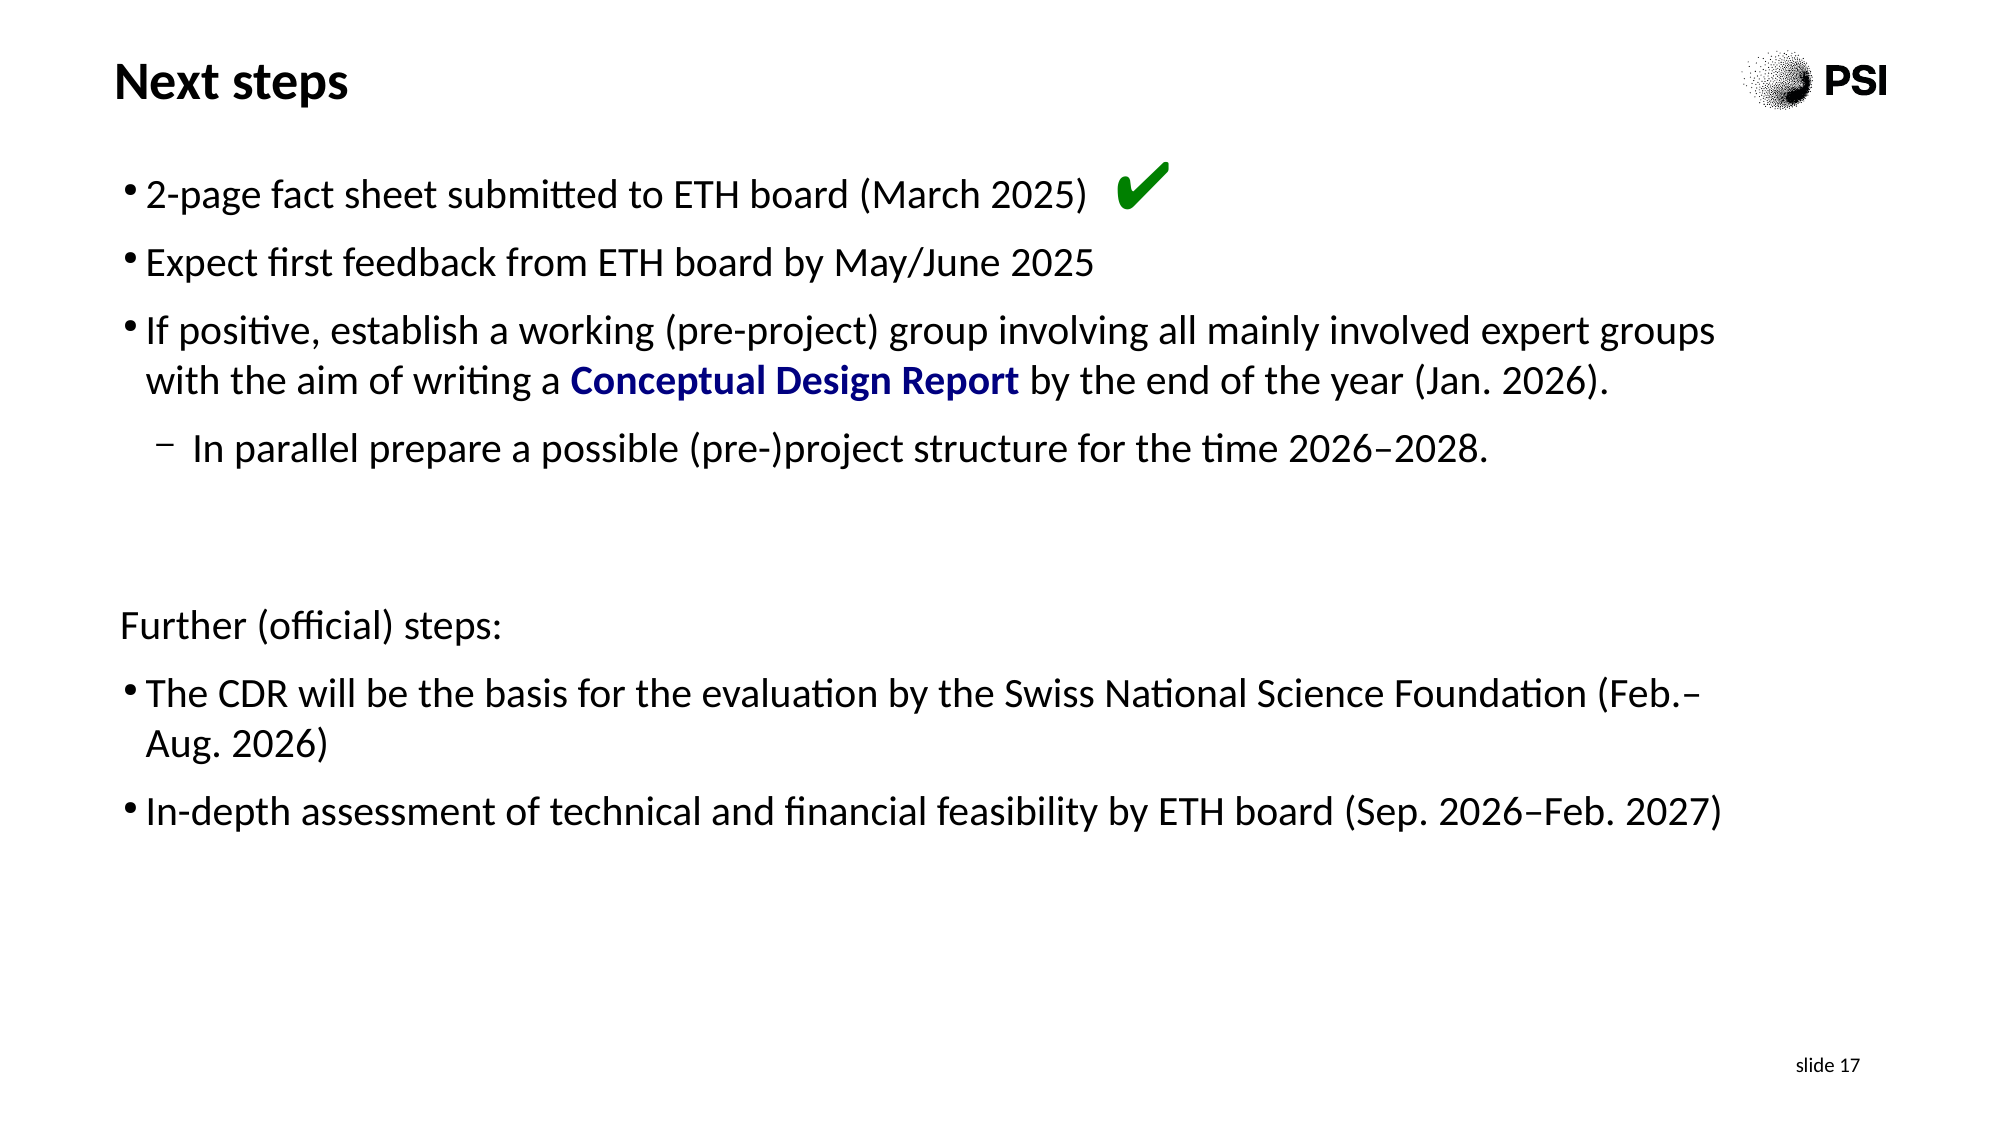

# Next steps

2-page fact sheet submitted to ETH board (March 2025)
Expect first feedback from ETH board by May/June 2025
If positive, establish a working (pre-project) group involving all mainly involved expert groups with the aim of writing a Conceptual Design Report by the end of the year (Jan. 2026).
In parallel prepare a possible (pre-)project structure for the time 2026–2028.
Further (official) steps:
The CDR will be the basis for the evaluation by the Swiss National Science Foundation (Feb.–Aug. 2026)
In-depth assessment of technical and financial feasibility by ETH board (Sep. 2026–Feb. 2027)
17